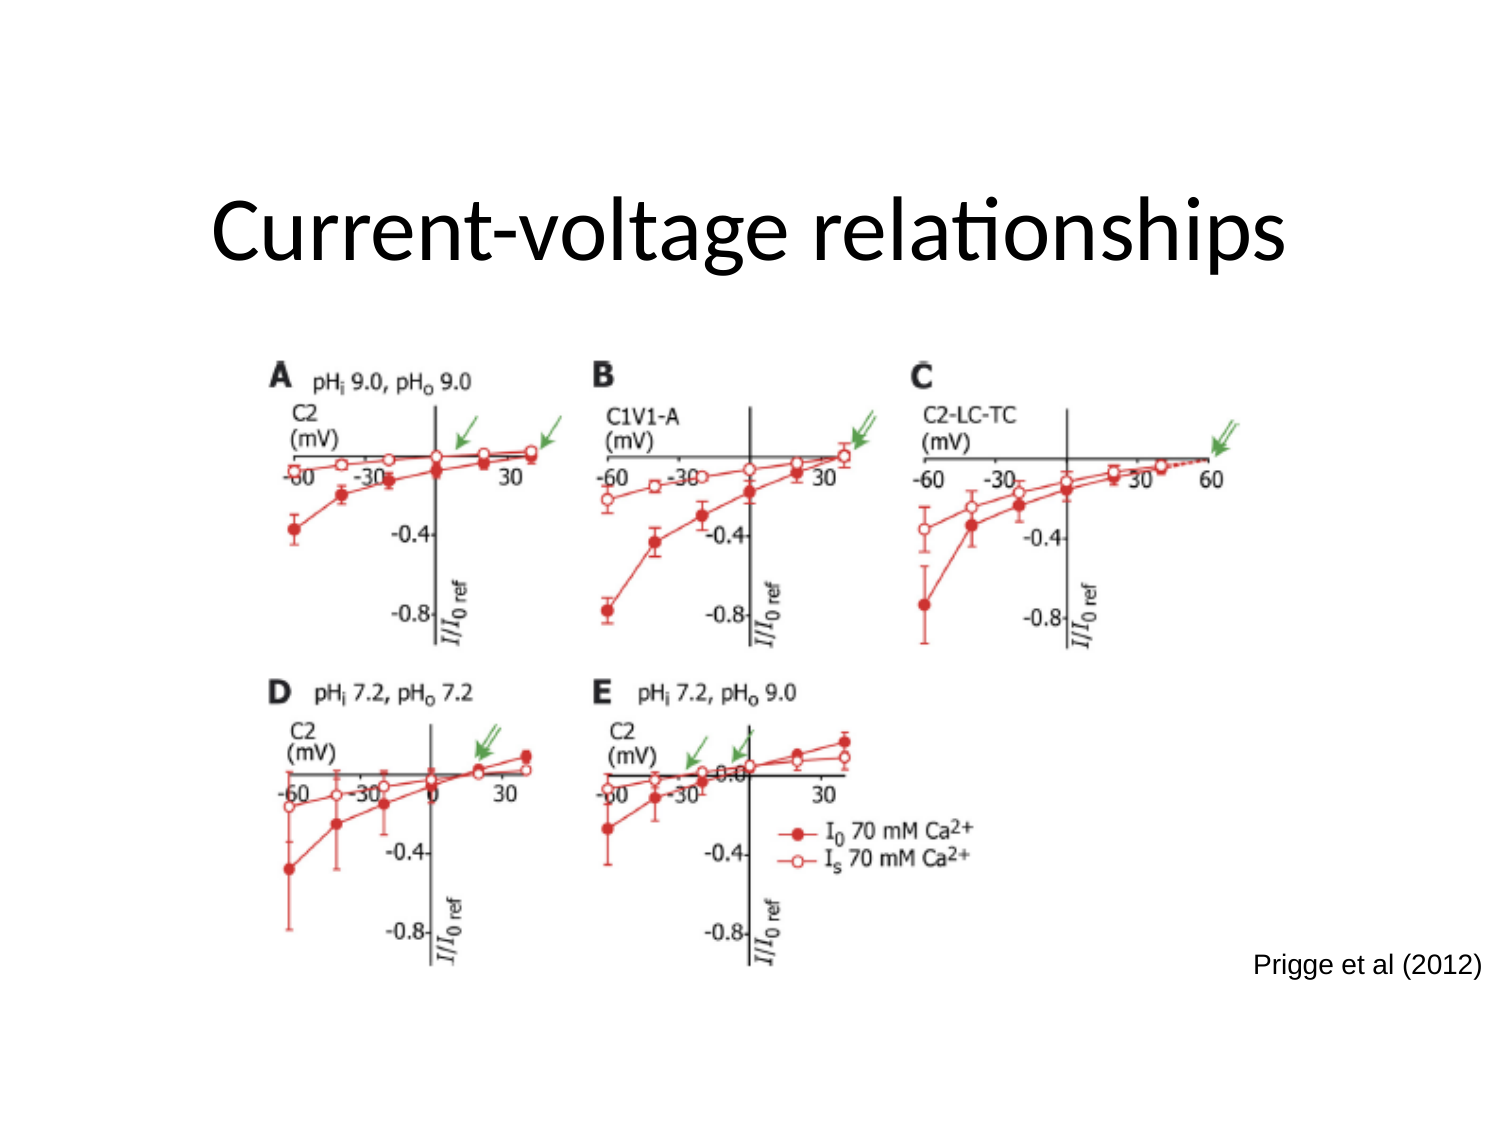

# Current-voltage relationships
Prigge et al (2012)